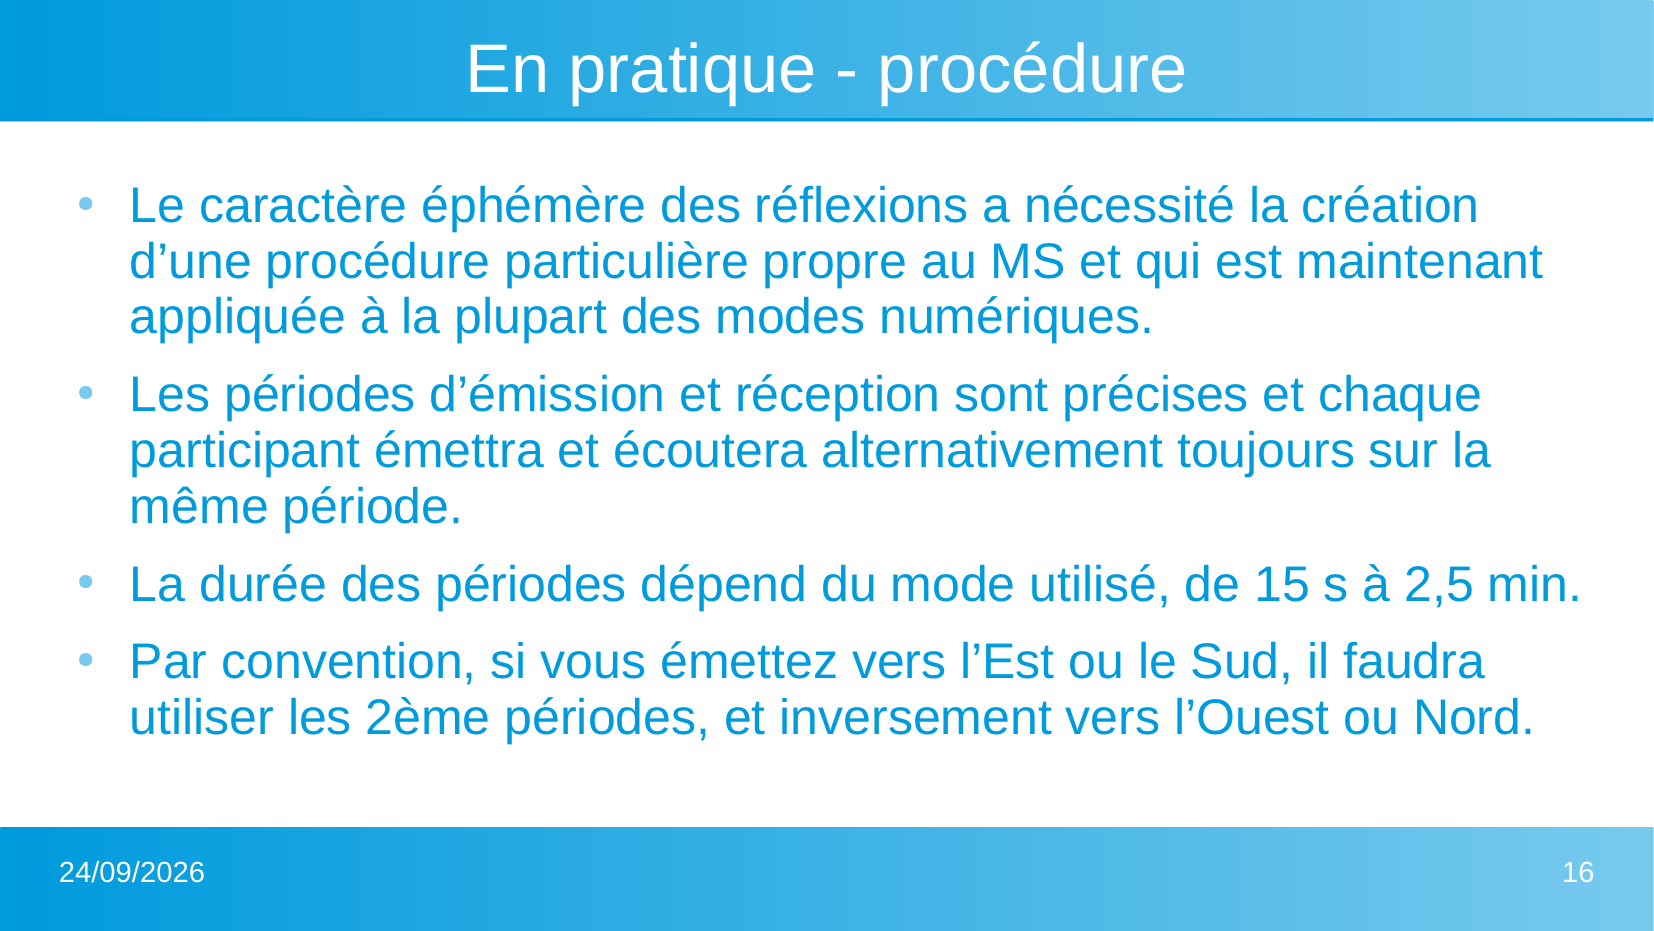

# En pratique - procédure
Le caractère éphémère des réflexions a nécessité la création d’une procédure particulière propre au MS et qui est maintenant appliquée à la plupart des modes numériques.
Les périodes d’émission et réception sont précises et chaque participant émettra et écoutera alternativement toujours sur la même période.
La durée des périodes dépend du mode utilisé, de 15 s à 2,5 min.
Par convention, si vous émettez vers l’Est ou le Sud, il faudra utiliser les 2ème périodes, et inversement vers l’Ouest ou Nord.
16